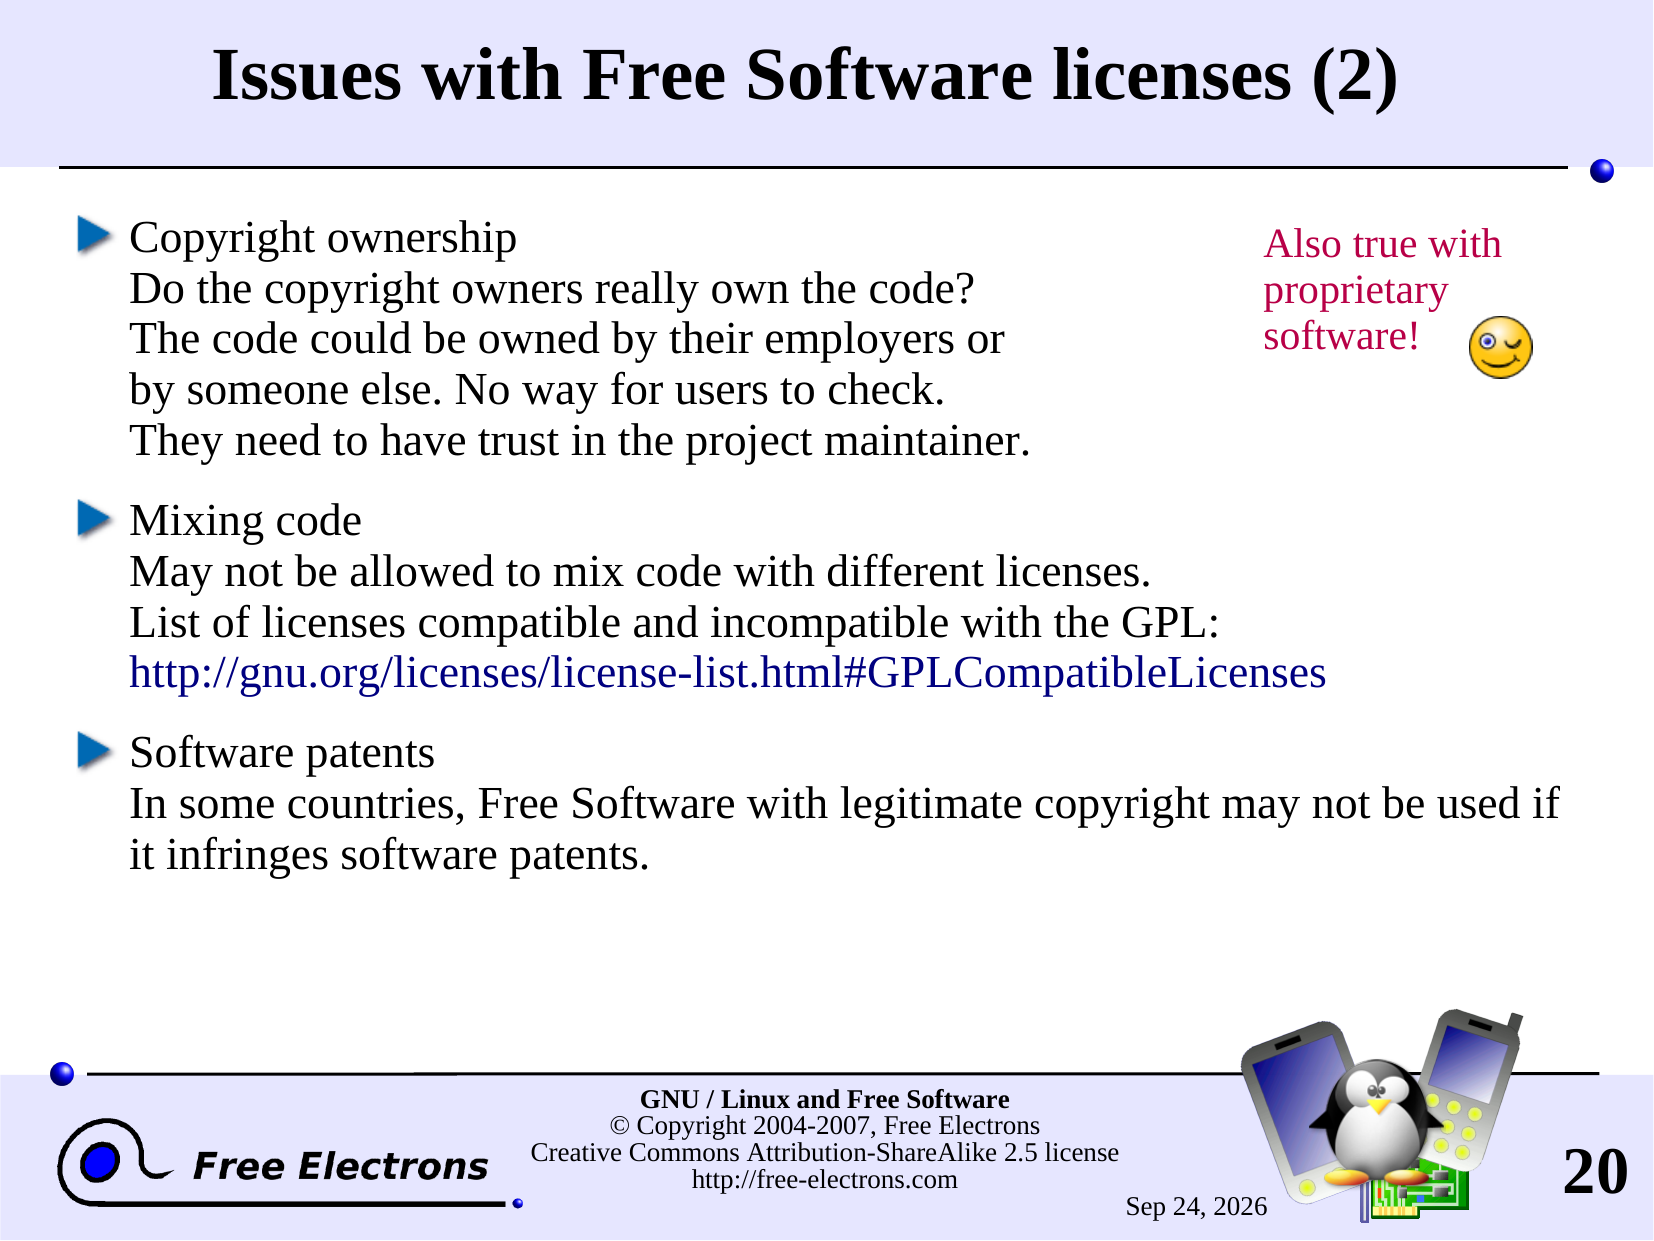

# Issues with Free Software licenses (2)
Copyright ownership
Do the copyright owners really own the code?
The code could be owned by their employers or
by someone else. No way for users to check.
They need to have trust in the project maintainer.
Mixing code
May not be allowed to mix code with different licenses.
List of licenses compatible and incompatible with the GPL:
http://gnu.org/licenses/license-list.html#GPLCompatibleLicenses
Software patents
In some countries, Free Software with legitimate copyright may not be used if it infringes software patents.
Also true with
proprietary
software!